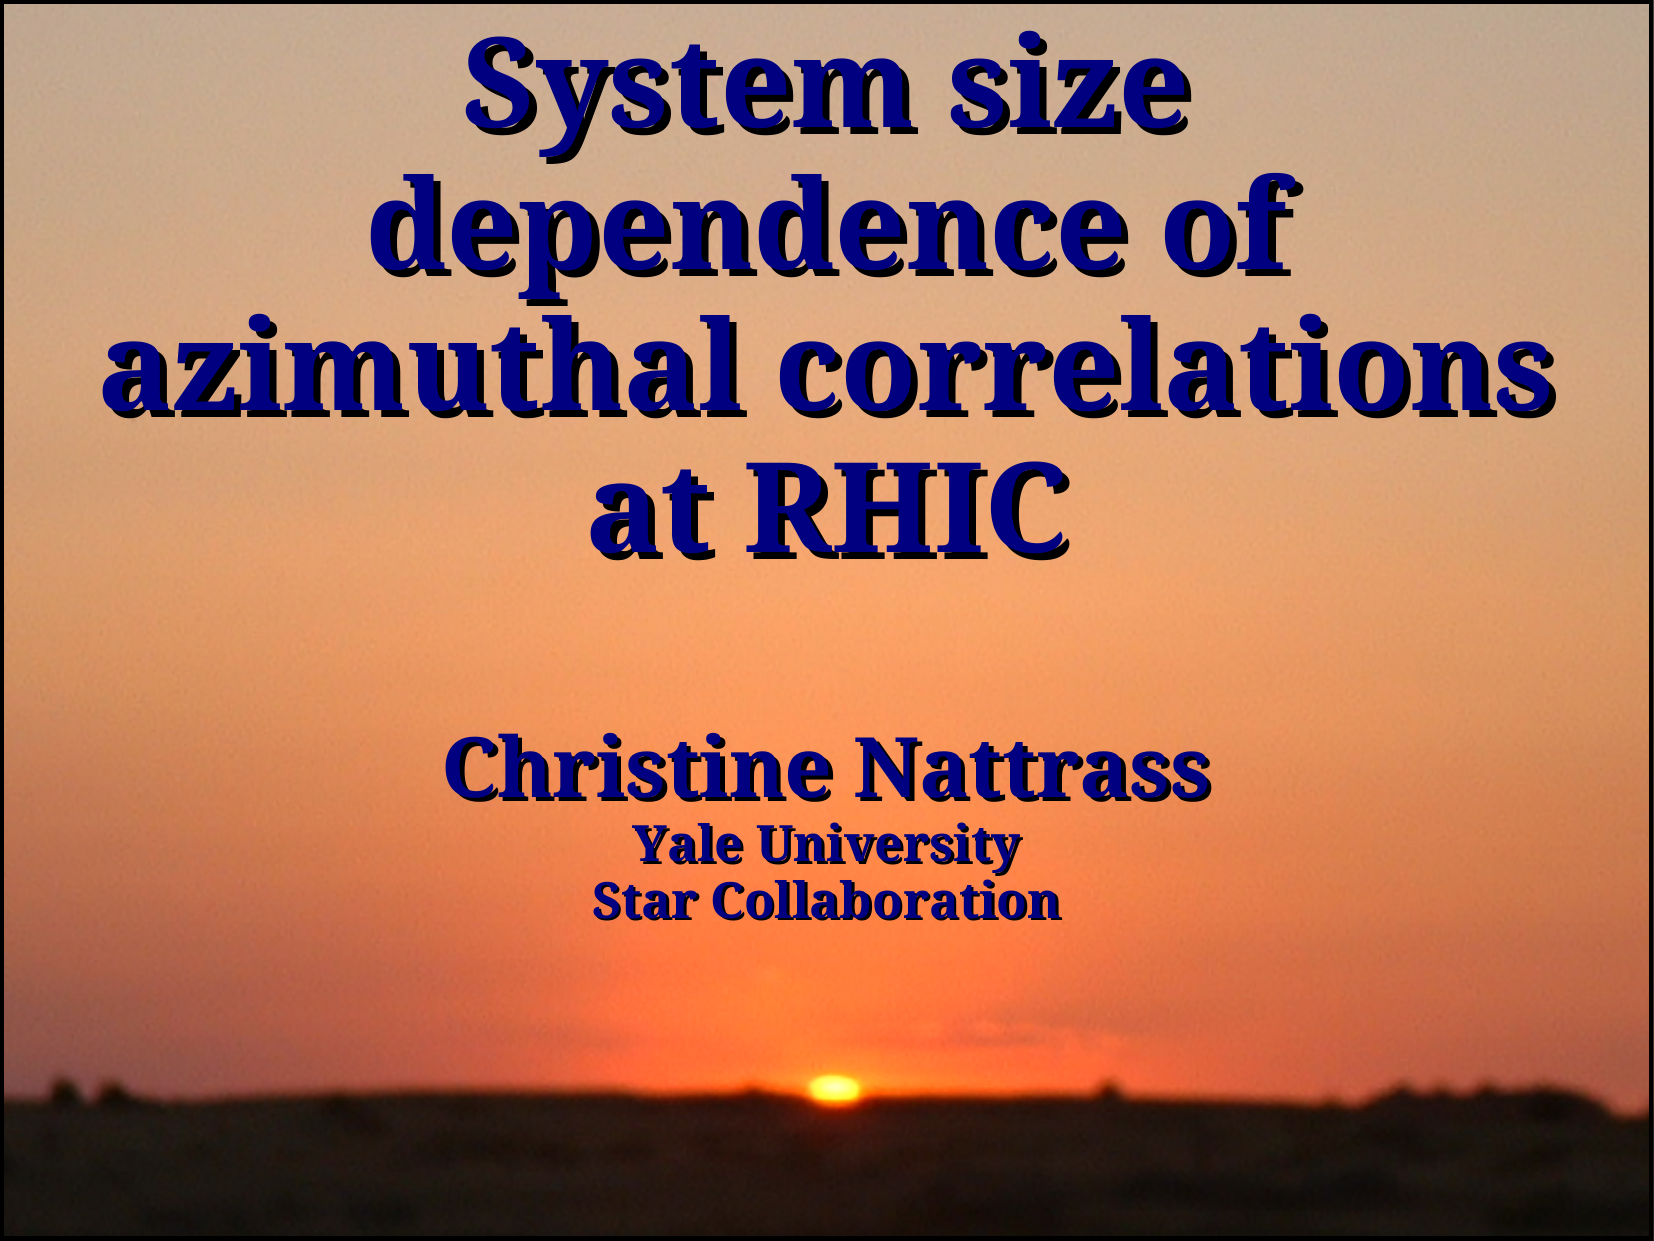

# System size dependence of azimuthal correlations at RHIC Christine Nattrass Yale University Star Collaboration